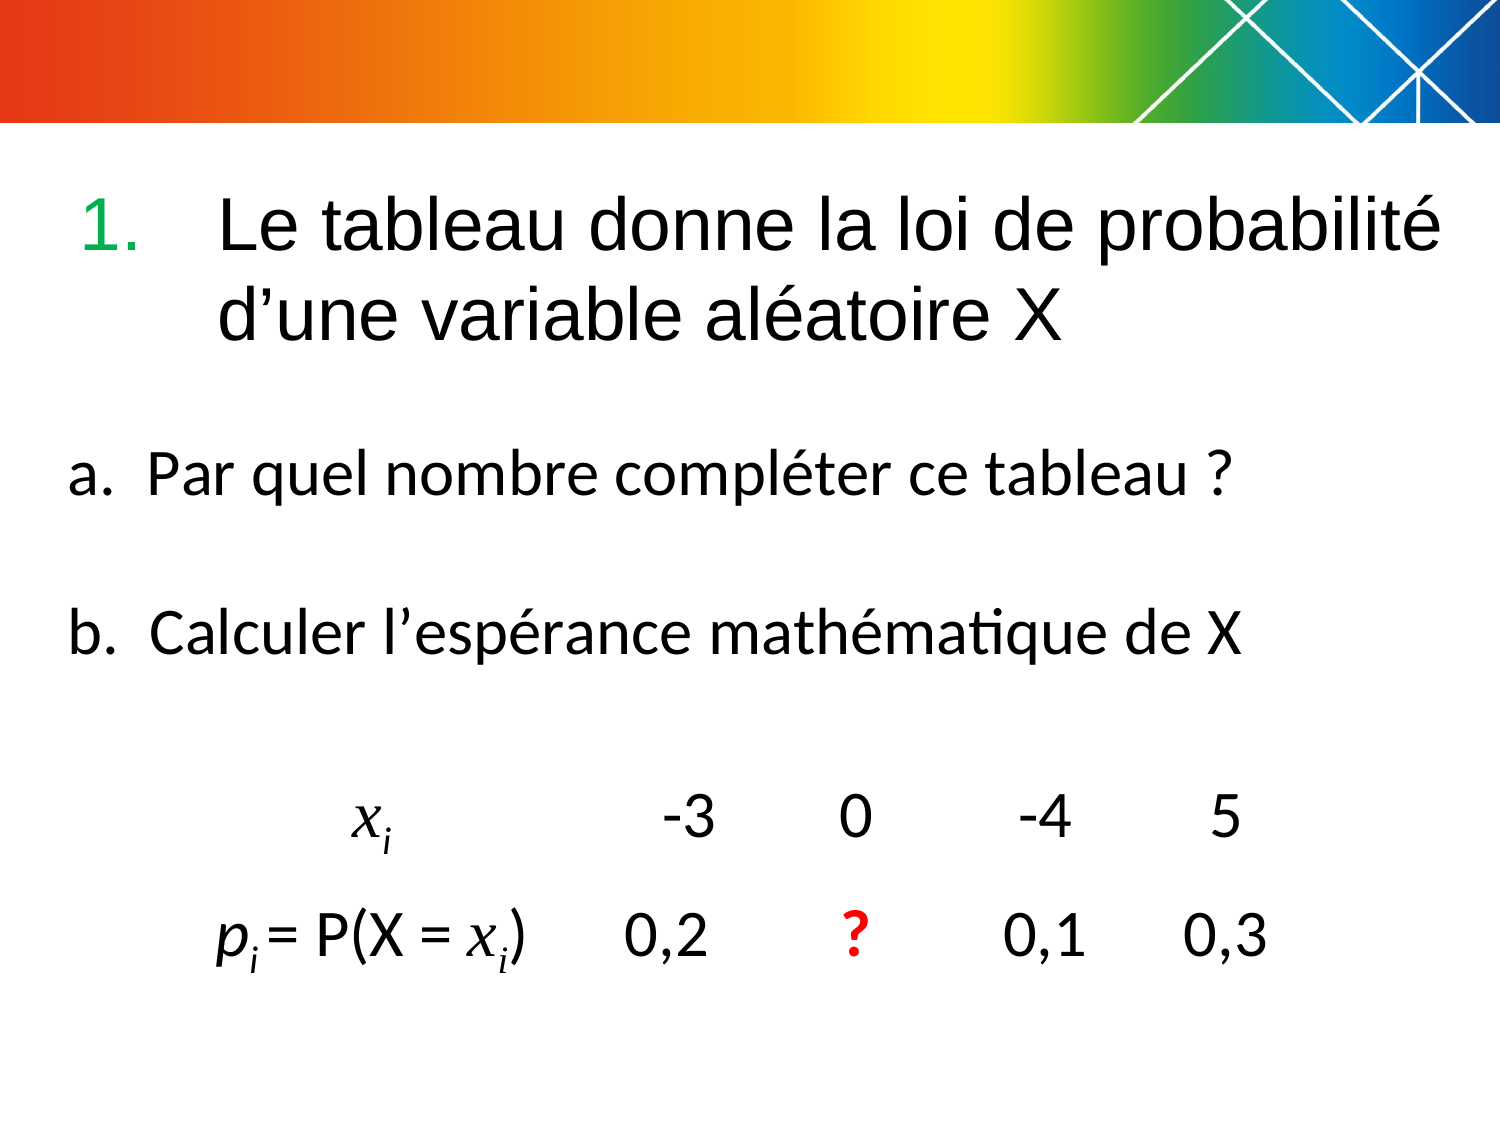

Le tableau donne la loi de probabilité d’une variable aléatoire X
a. Par quel nombre compléter ce tableau ?
b. Calculer l’espérance mathématique de X
| xi | -3 | 0 | -4 | 5 |
| --- | --- | --- | --- | --- |
| pi = P(X = xi) | 0,2 | ? | 0,1 | 0,3 |